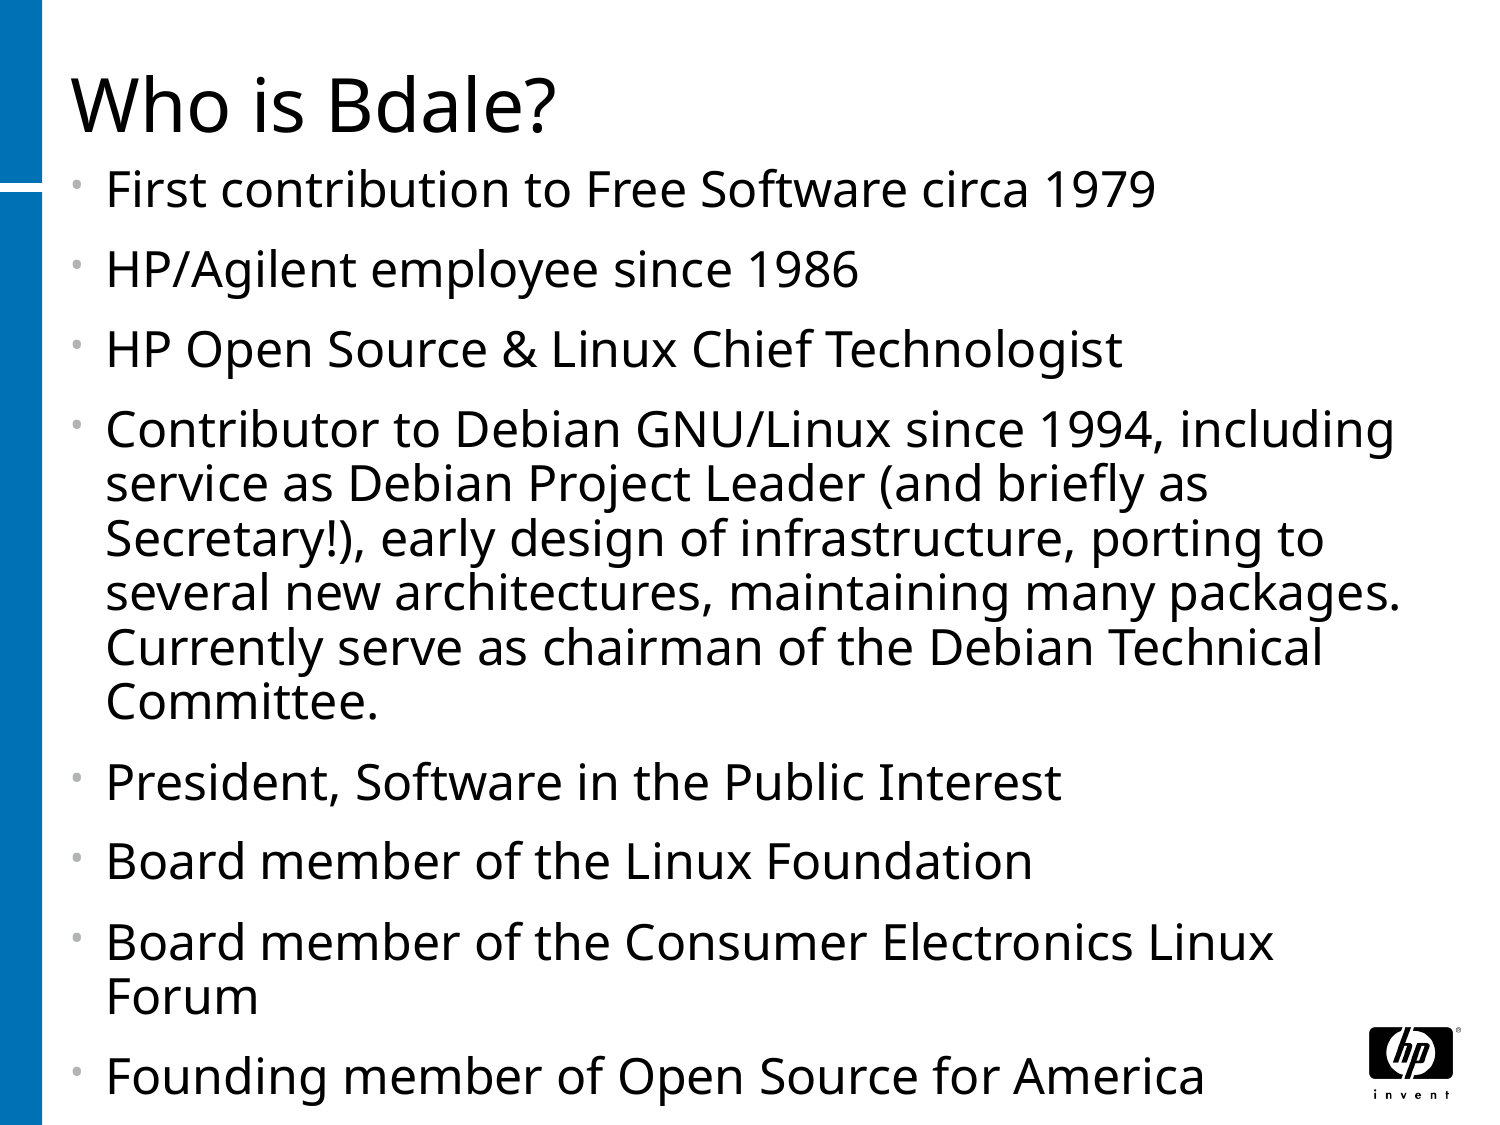

# Who is Bdale?
First contribution to Free Software circa 1979
HP/Agilent employee since 1986
HP Open Source & Linux Chief Technologist
Contributor to Debian GNU/Linux since 1994, including service as Debian Project Leader (and briefly as Secretary!), early design of infrastructure, porting to several new architectures, maintaining many packages. Currently serve as chairman of the Debian Technical Committee.
President, Software in the Public Interest
Board member of the Linux Foundation
Board member of the Consumer Electronics Linux Forum
Founding member of Open Source for America
High power model rocket and amateur satellite builder ...